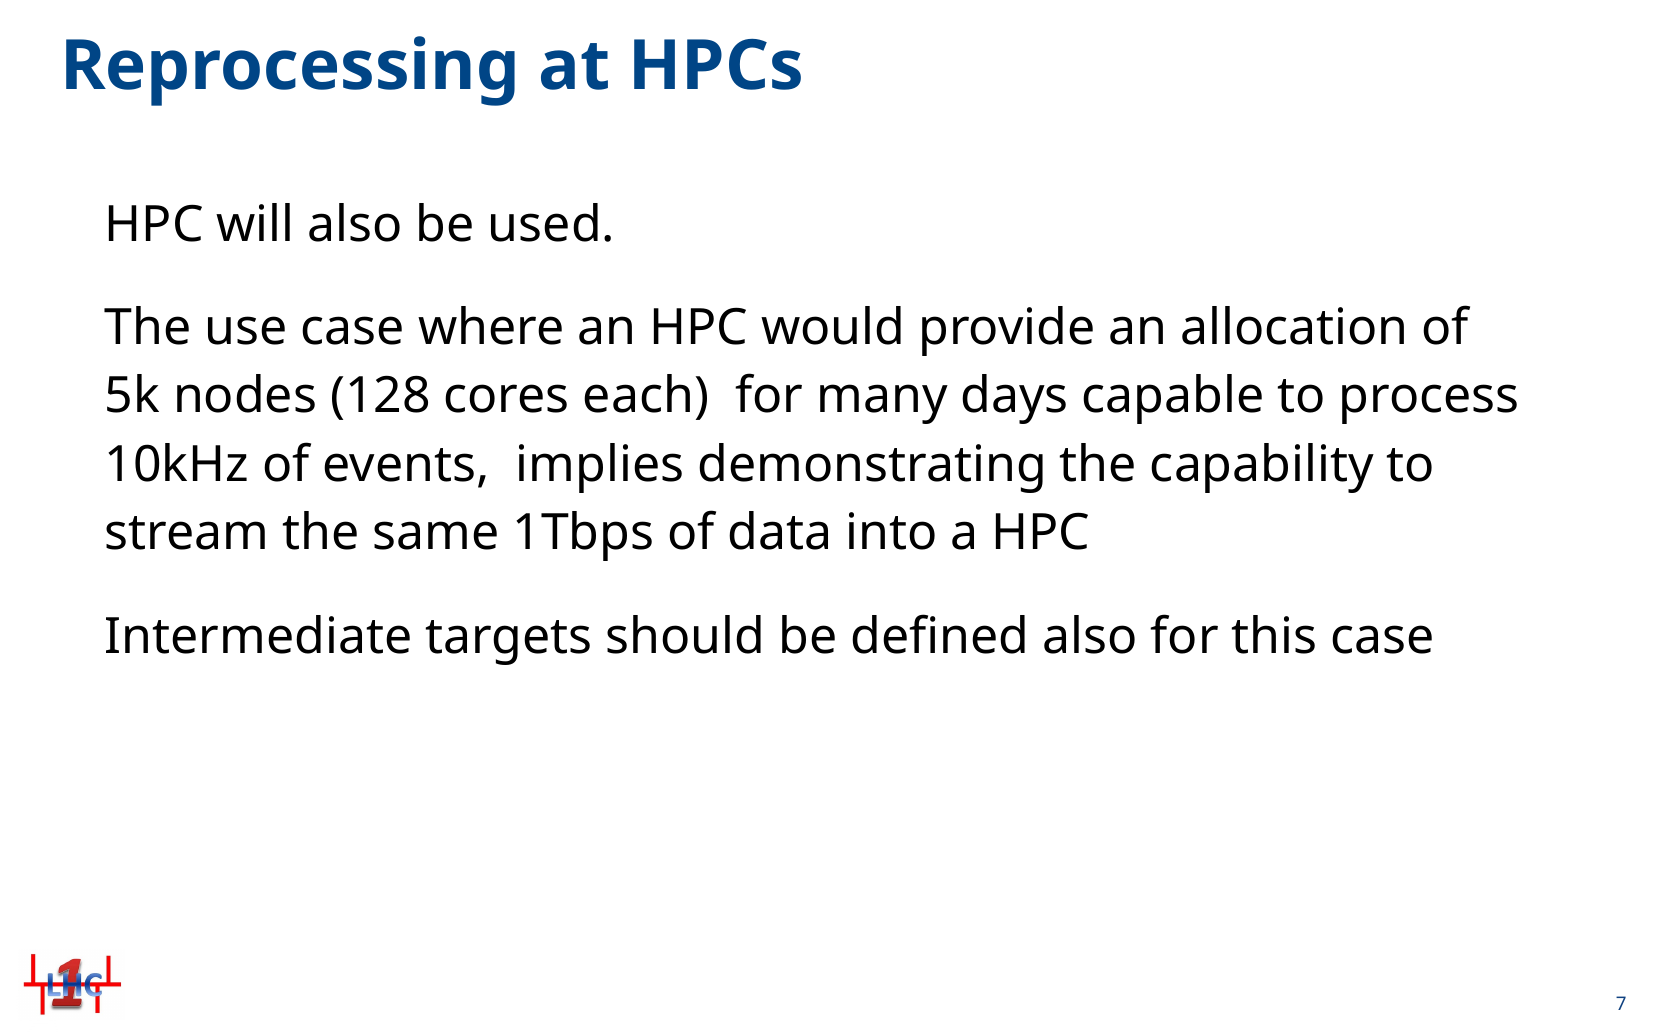

# Reprocessing at HPCs
HPC will also be used.
The use case where an HPC would provide an allocation of 5k nodes (128 cores each) for many days capable to process 10kHz of events, implies demonstrating the capability to stream the same 1Tbps of data into a HPC
Intermediate targets should be defined also for this case